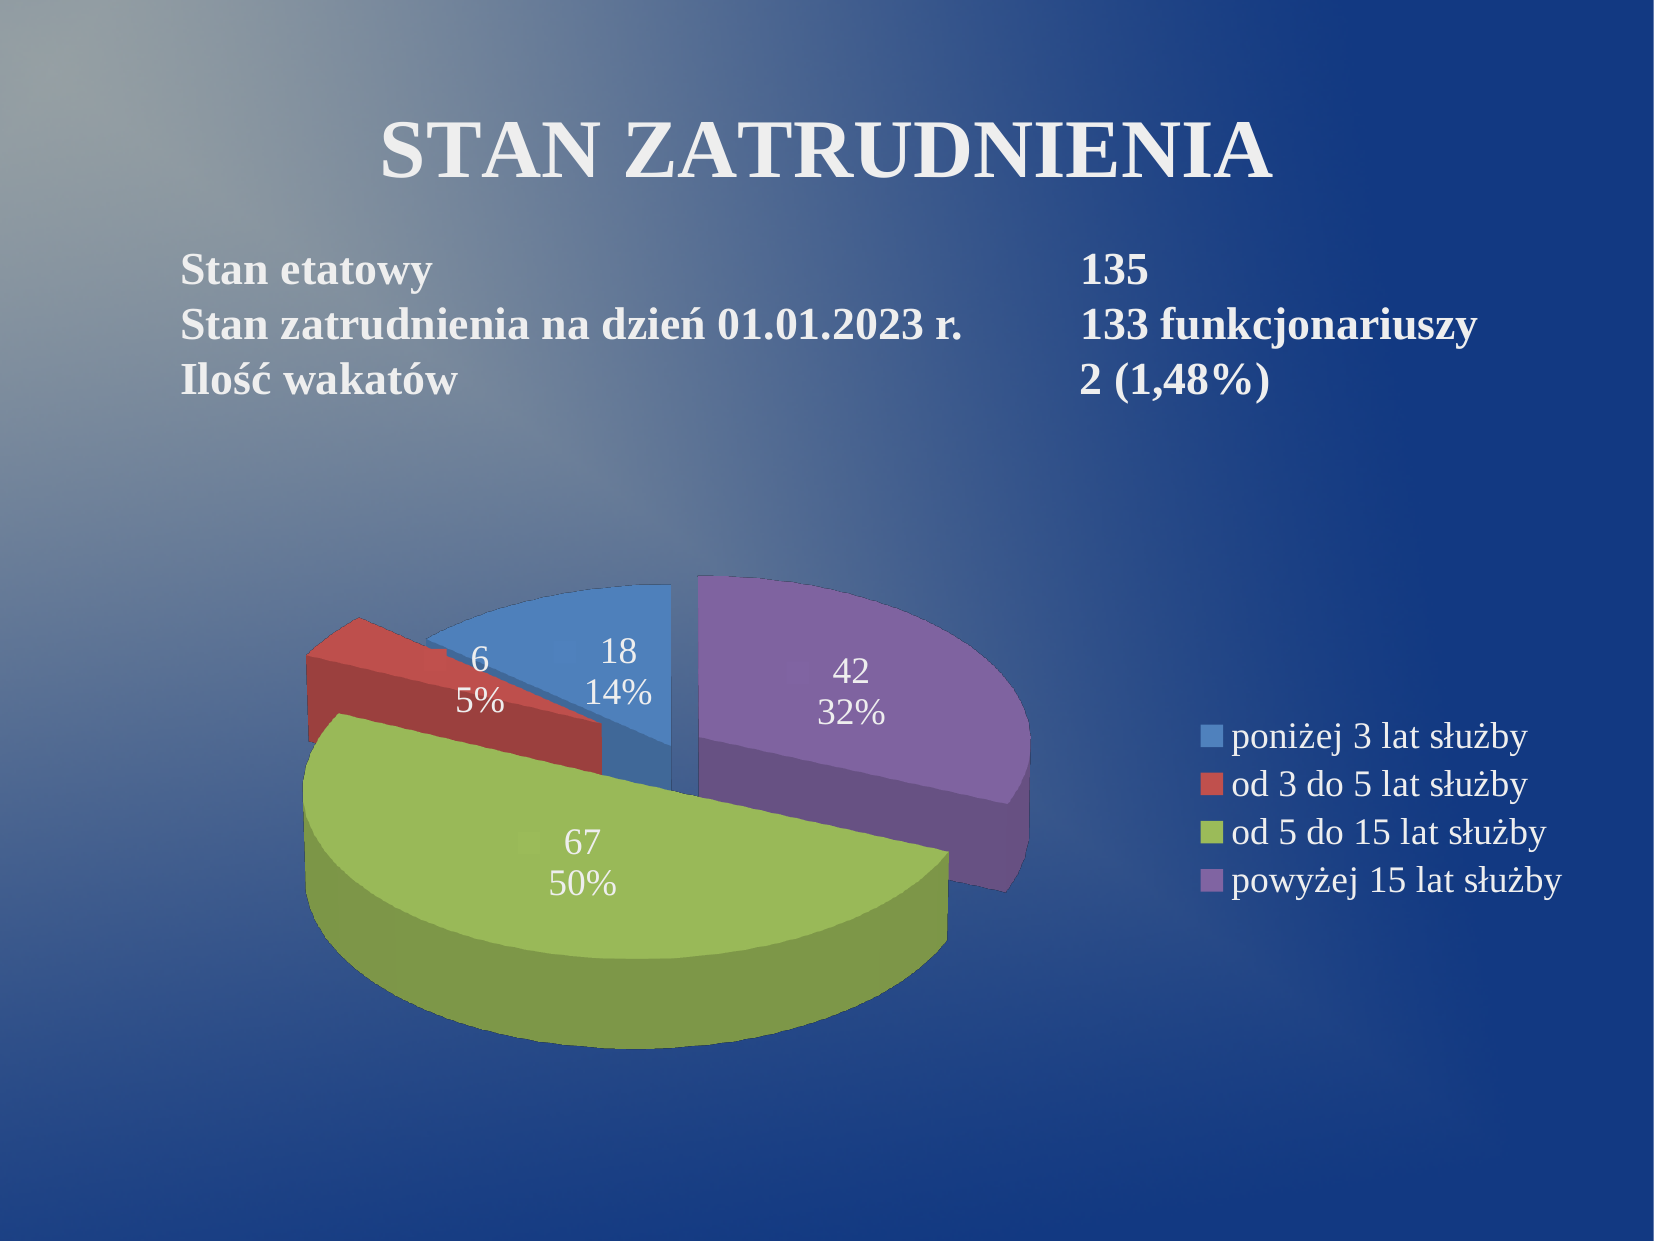

# STAN ZATRUDNIENIA
Stan etatowy					135
Stan zatrudnienia na dzień 01.01.2023 r.	133 funkcjonariuszy
Ilość wakatów				 2 (1,48%)
[unsupported chart]